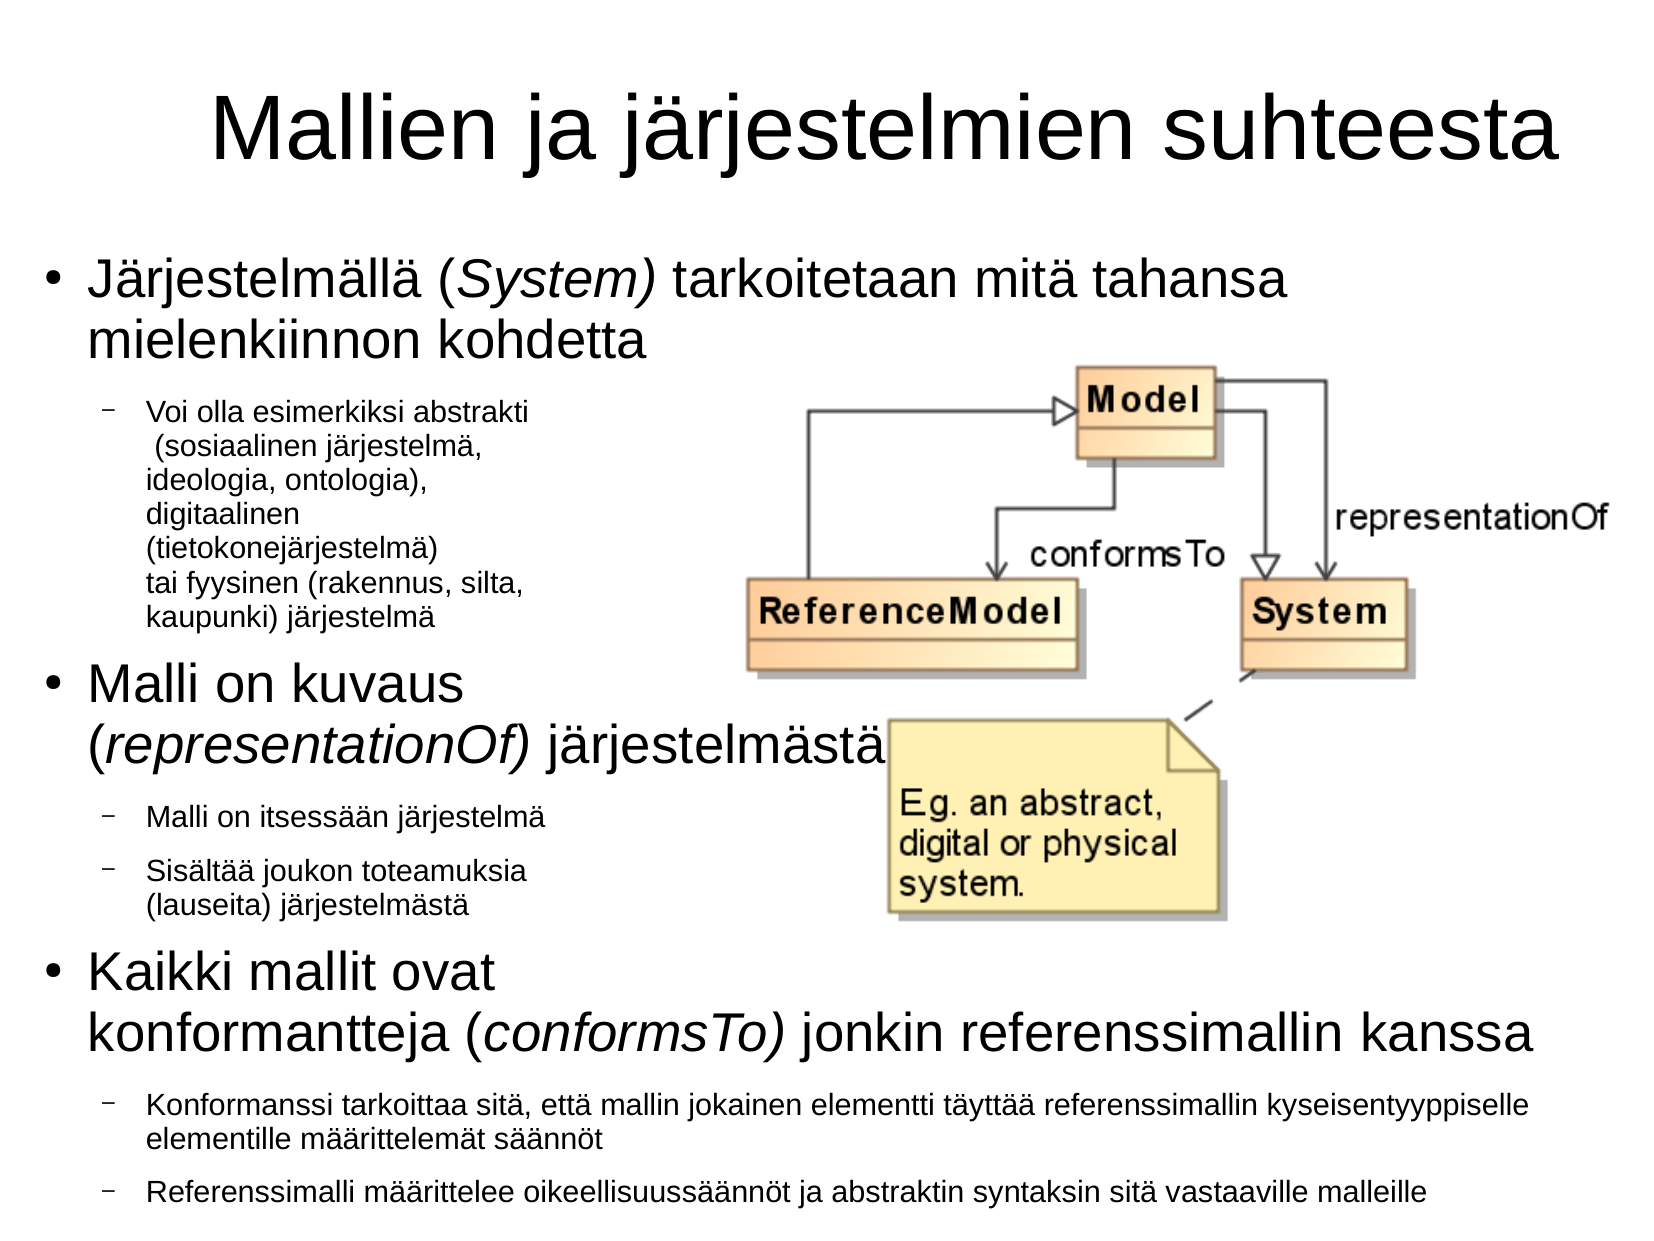

# Mallien ja järjestelmien suhteesta
Järjestelmällä (System) tarkoitetaan mitä tahansa mielenkiinnon kohdetta
Voi olla esimerkiksi abstrakti
 (sosiaalinen järjestelmä,
ideologia, ontologia),
digitaalinen
(tietokonejärjestelmä)
tai fyysinen (rakennus, silta,
kaupunki) järjestelmä
Malli on kuvaus
(representationOf) järjestelmästä
Malli on itsessään järjestelmä
Sisältää joukon toteamuksia
(lauseita) järjestelmästä
Kaikki mallit ovat
konformantteja (conformsTo) jonkin referenssimallin kanssa
Konformanssi tarkoittaa sitä, että mallin jokainen elementti täyttää referenssimallin kyseisentyyppiselle elementille määrittelemät säännöt
Referenssimalli määrittelee oikeellisuussäännöt ja abstraktin syntaksin sitä vastaaville malleille